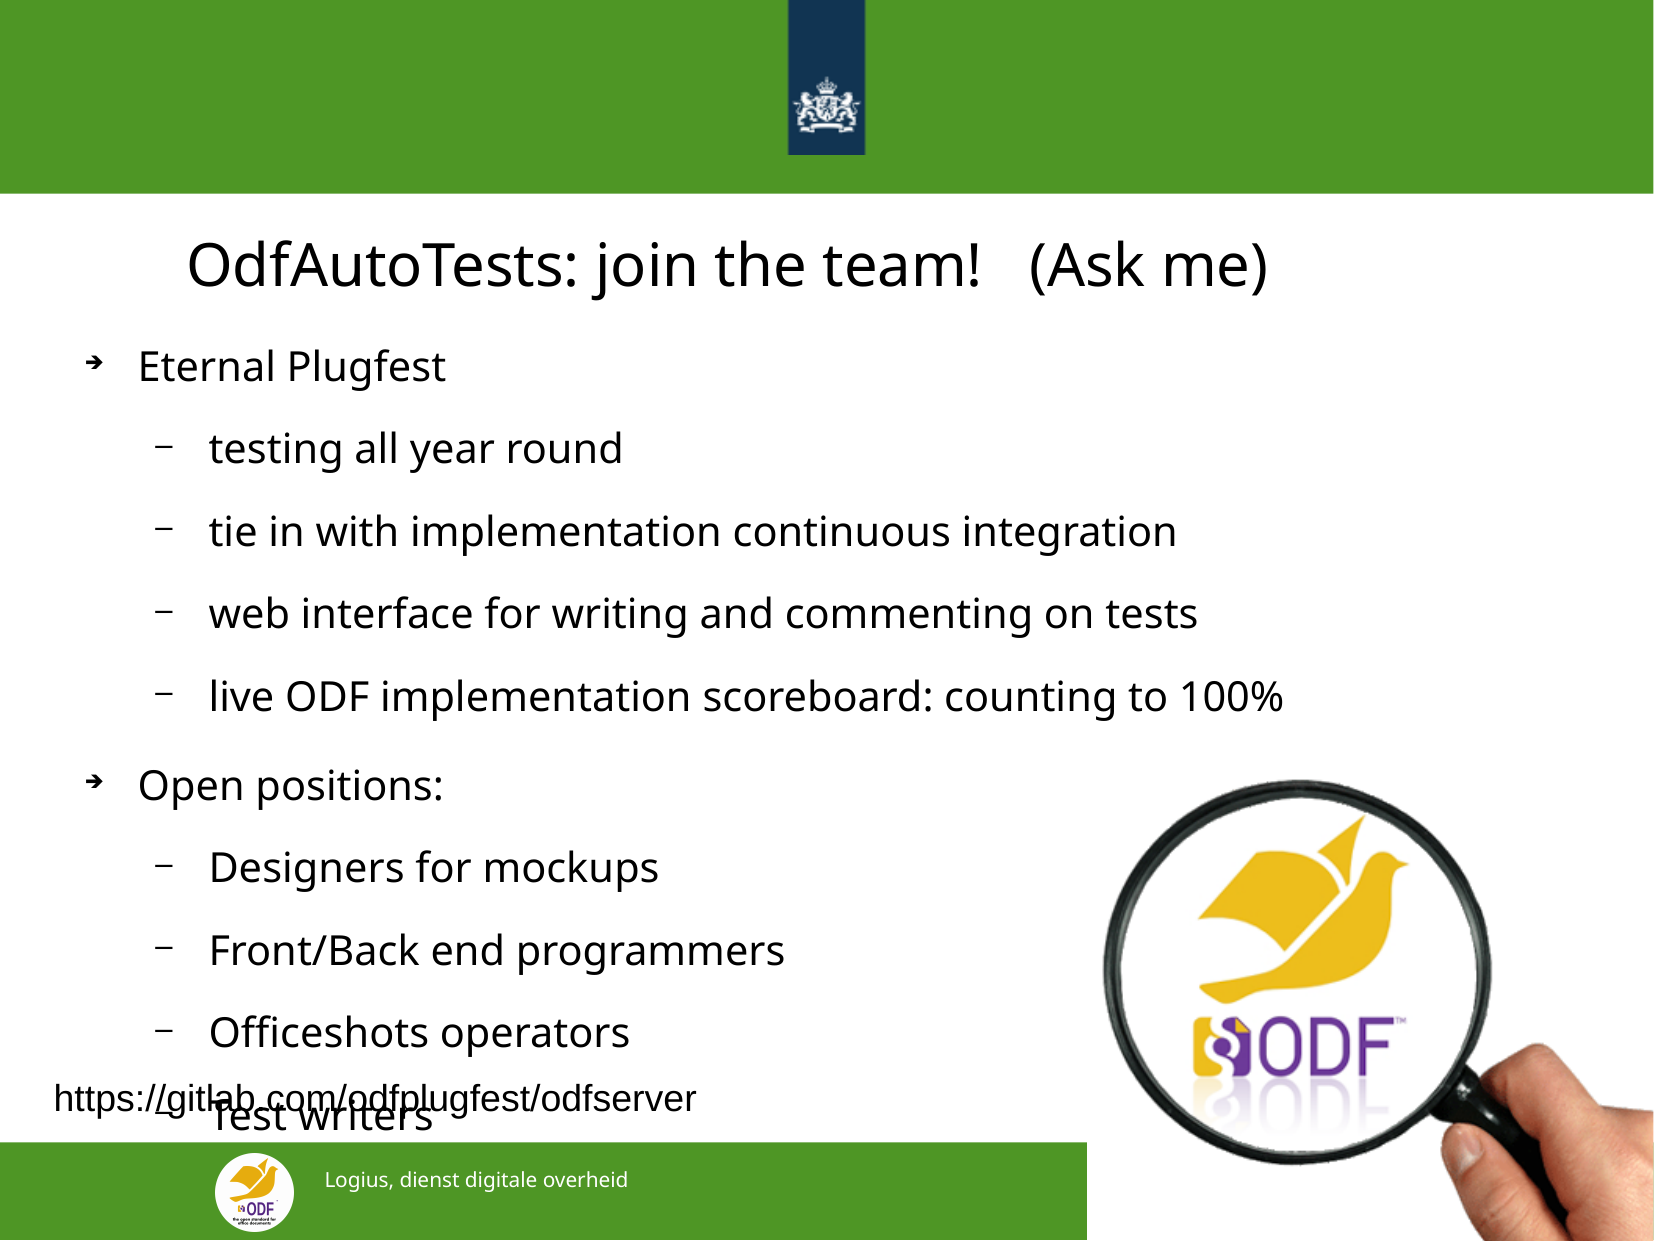

# OdfAutoTests: join the team! (Ask me)
Eternal Plugfest
testing all year round
tie in with implementation continuous integration
web interface for writing and commenting on tests
live ODF implementation scoreboard: counting to 100%
Open positions:
Designers for mockups
Front/Back end programmers
Officeshots operators
Test writers
https://gitlab.com/odfplugfest/odfserver